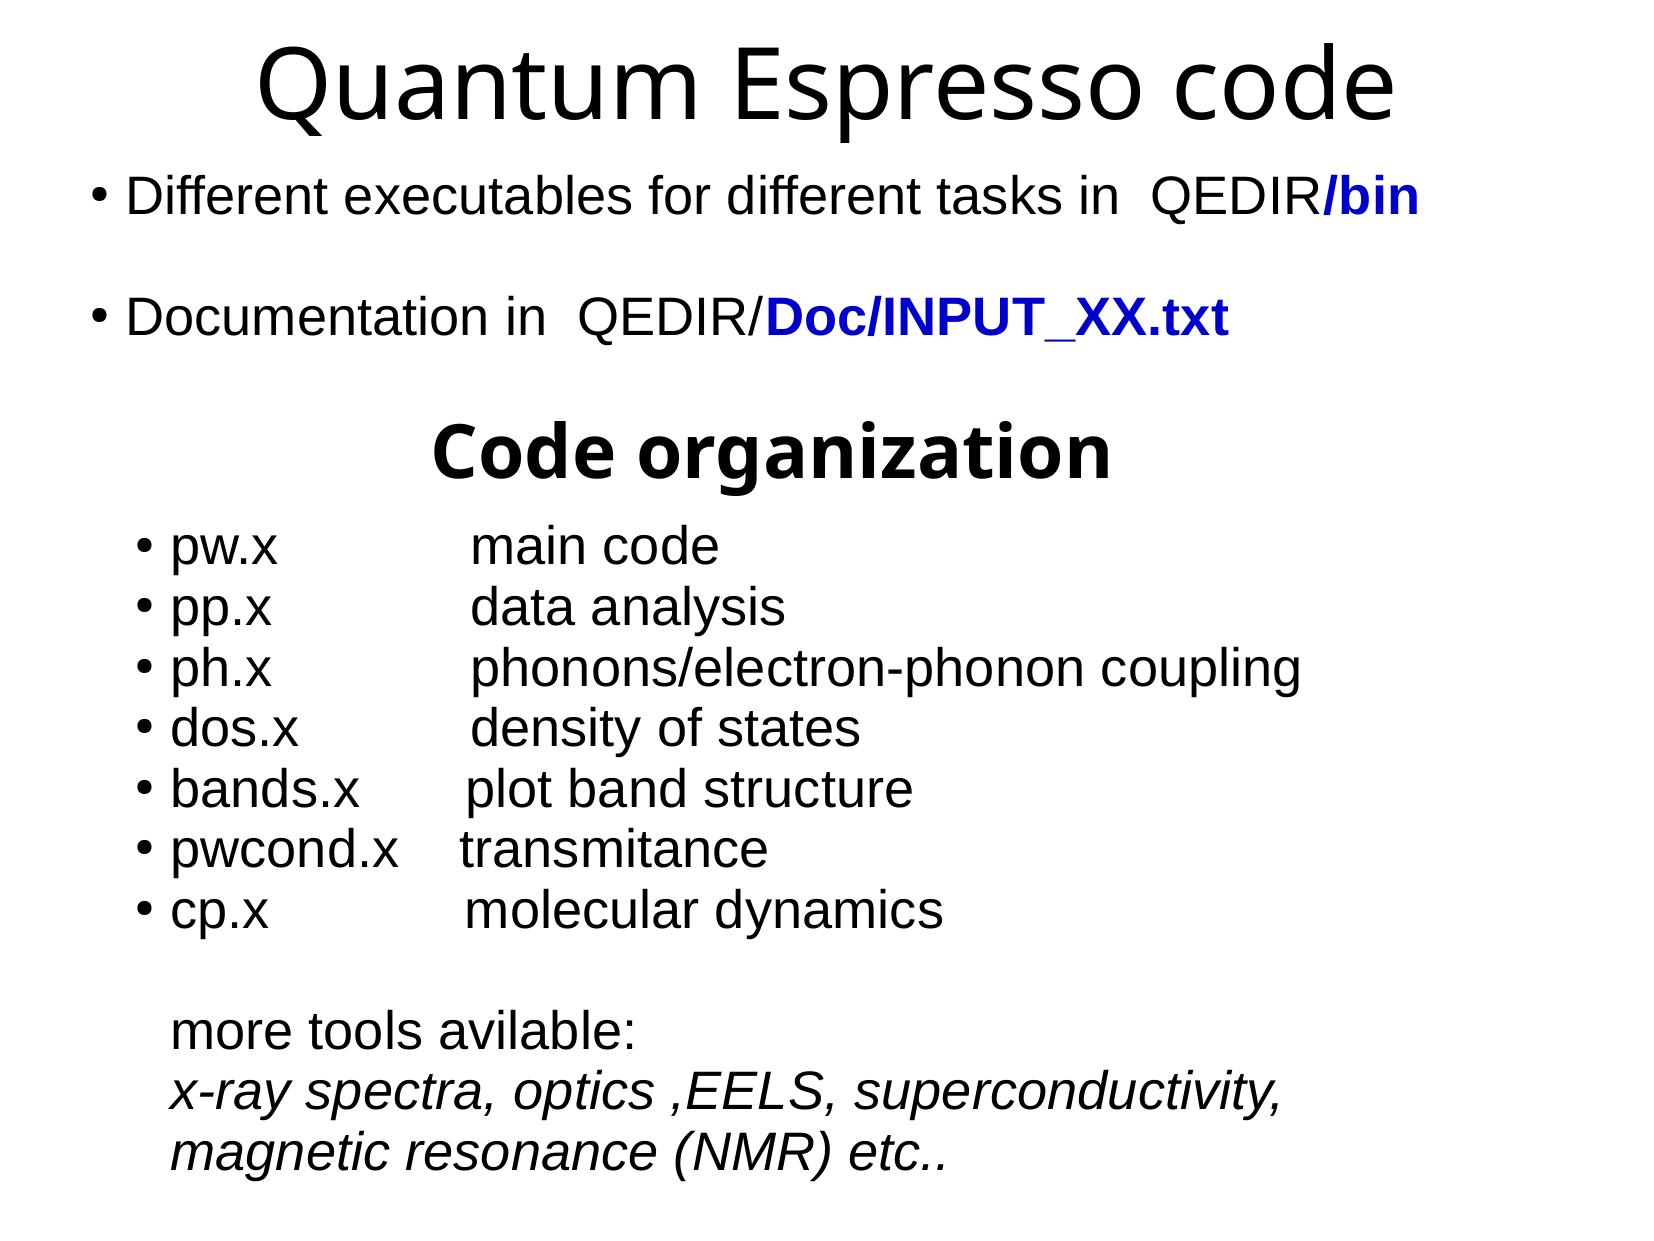

# Quantum Espresso code
Different executables for different tasks in QEDIR/bin
Documentation in QEDIR/Doc/INPUT_XX.txt
Code organization
pw.x 		main code
pp.x 		data analysis
ph.x 		phonons/electron-phonon coupling
dos.x 		density of states
bands.x plot band structure
pwcond.x transmitance
cp.x molecular dynamics
more tools avilable:
x-ray spectra, optics ,EELS, superconductivity,
magnetic resonance (NMR) etc..